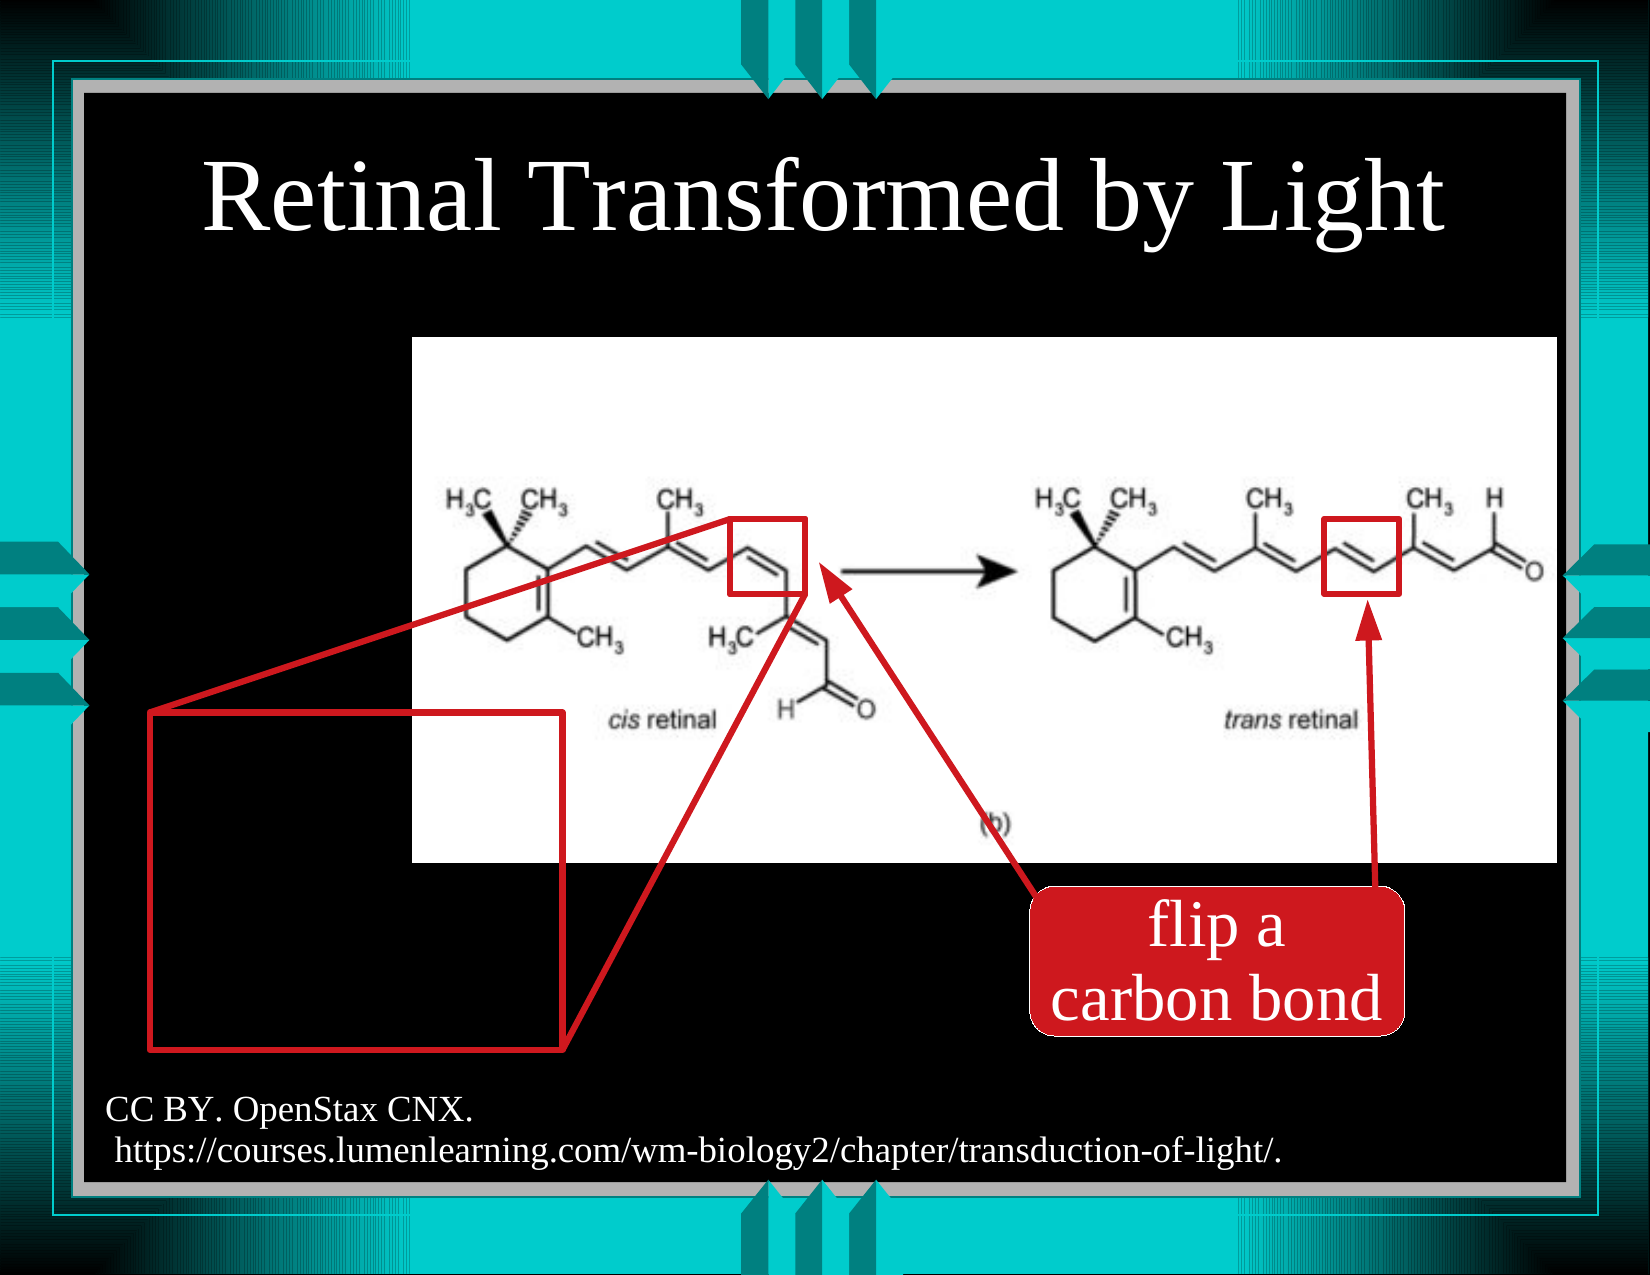

# Retinal Transformed by Light
flip a
carbon bond
CC BY. OpenStax CNX.
 https://courses.lumenlearning.com/wm-biology2/chapter/transduction-of-light/.